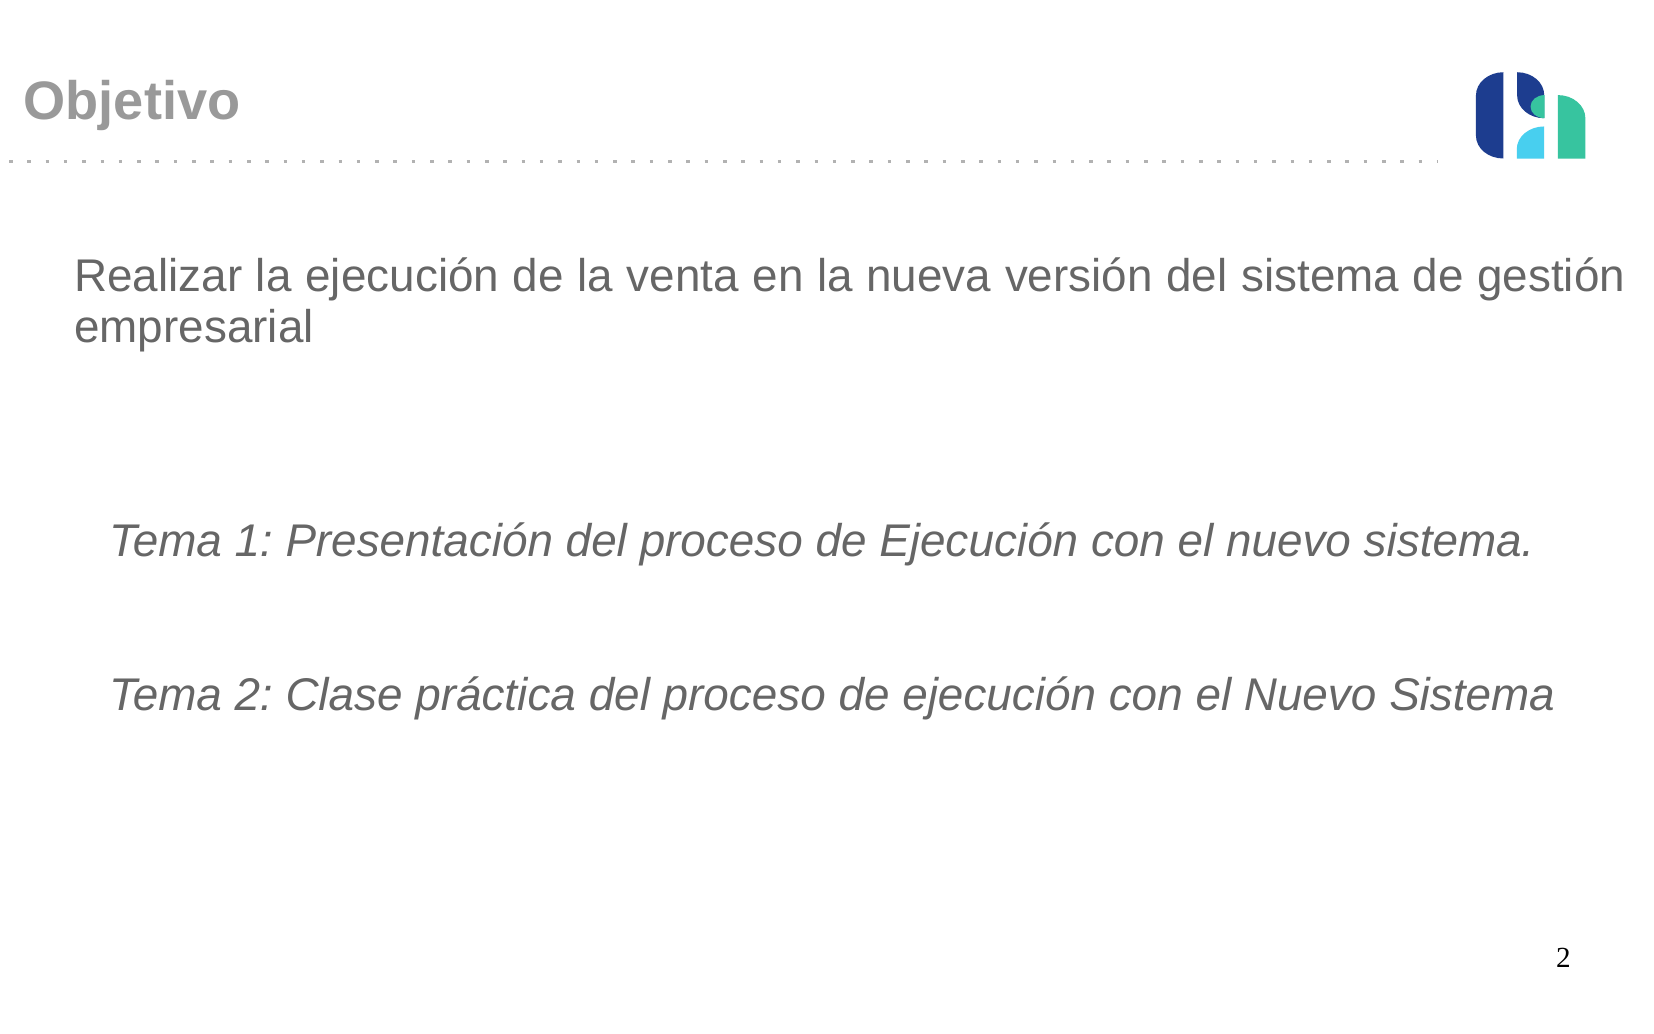

Objetivo
Realizar la ejecución de la venta en la nueva versión del sistema de gestión empresarial
Tema 1: Presentación del proceso de Ejecución con el nuevo sistema.
Tema 2: Clase práctica del proceso de ejecución con el Nuevo Sistema
2